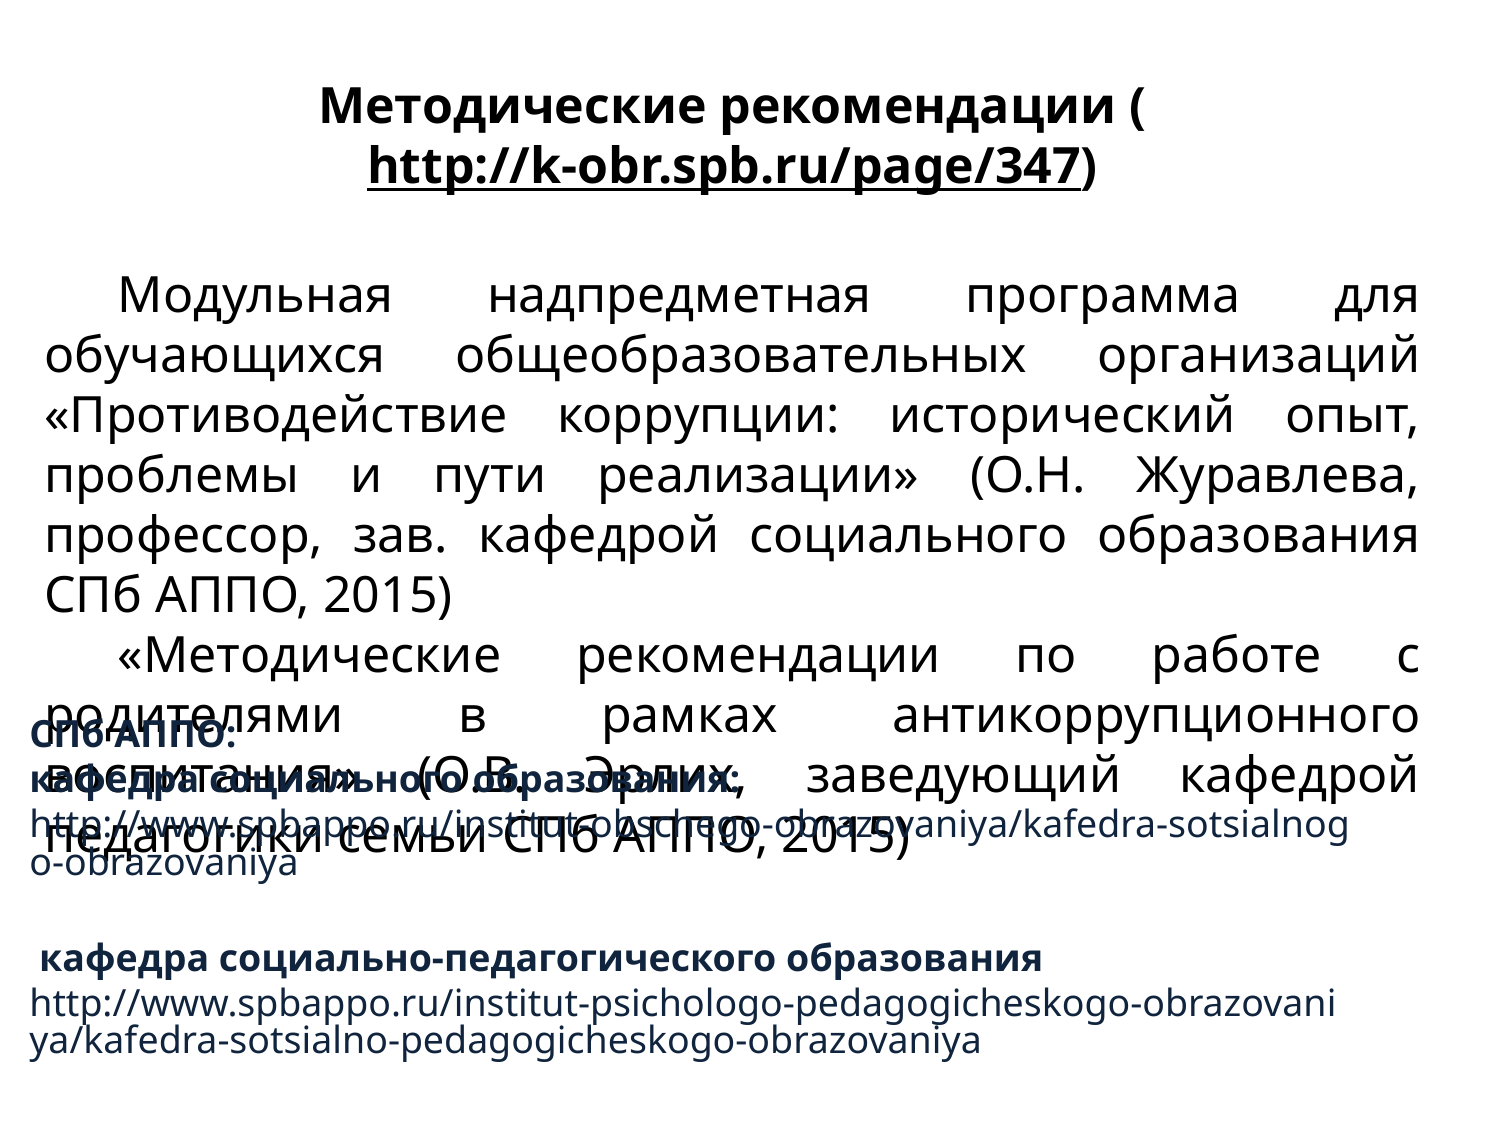

Методические рекомендации (http://k-obr.spb.ru/page/347)
	Модульная надпредметная программа для обучающихся общеобразовательных организаций «Противодействие коррупции: исторический опыт, проблемы и пути реализации» (О.Н. Журавлева, профессор, зав. кафедрой социального образования СПб АППО, 2015)
	«Методические рекомендации по работе с родителями в рамках антикоррупционного воспитания» (О.В. Эрлих, заведующий кафедрой педагогики семьи СПб АППО, 2015)
СПб АППО:
кафедра социального образования:
http://www.spbappo.ru/institut-obschego-obrazovaniya/kafedra-sotsialnogo-obrazovaniya
 кафедра социально-педагогического образования http://www.spbappo.ru/institut-psichologo-pedagogicheskogo-obrazovaniya/kafedra-sotsialno-pedagogicheskogo-obrazovaniya